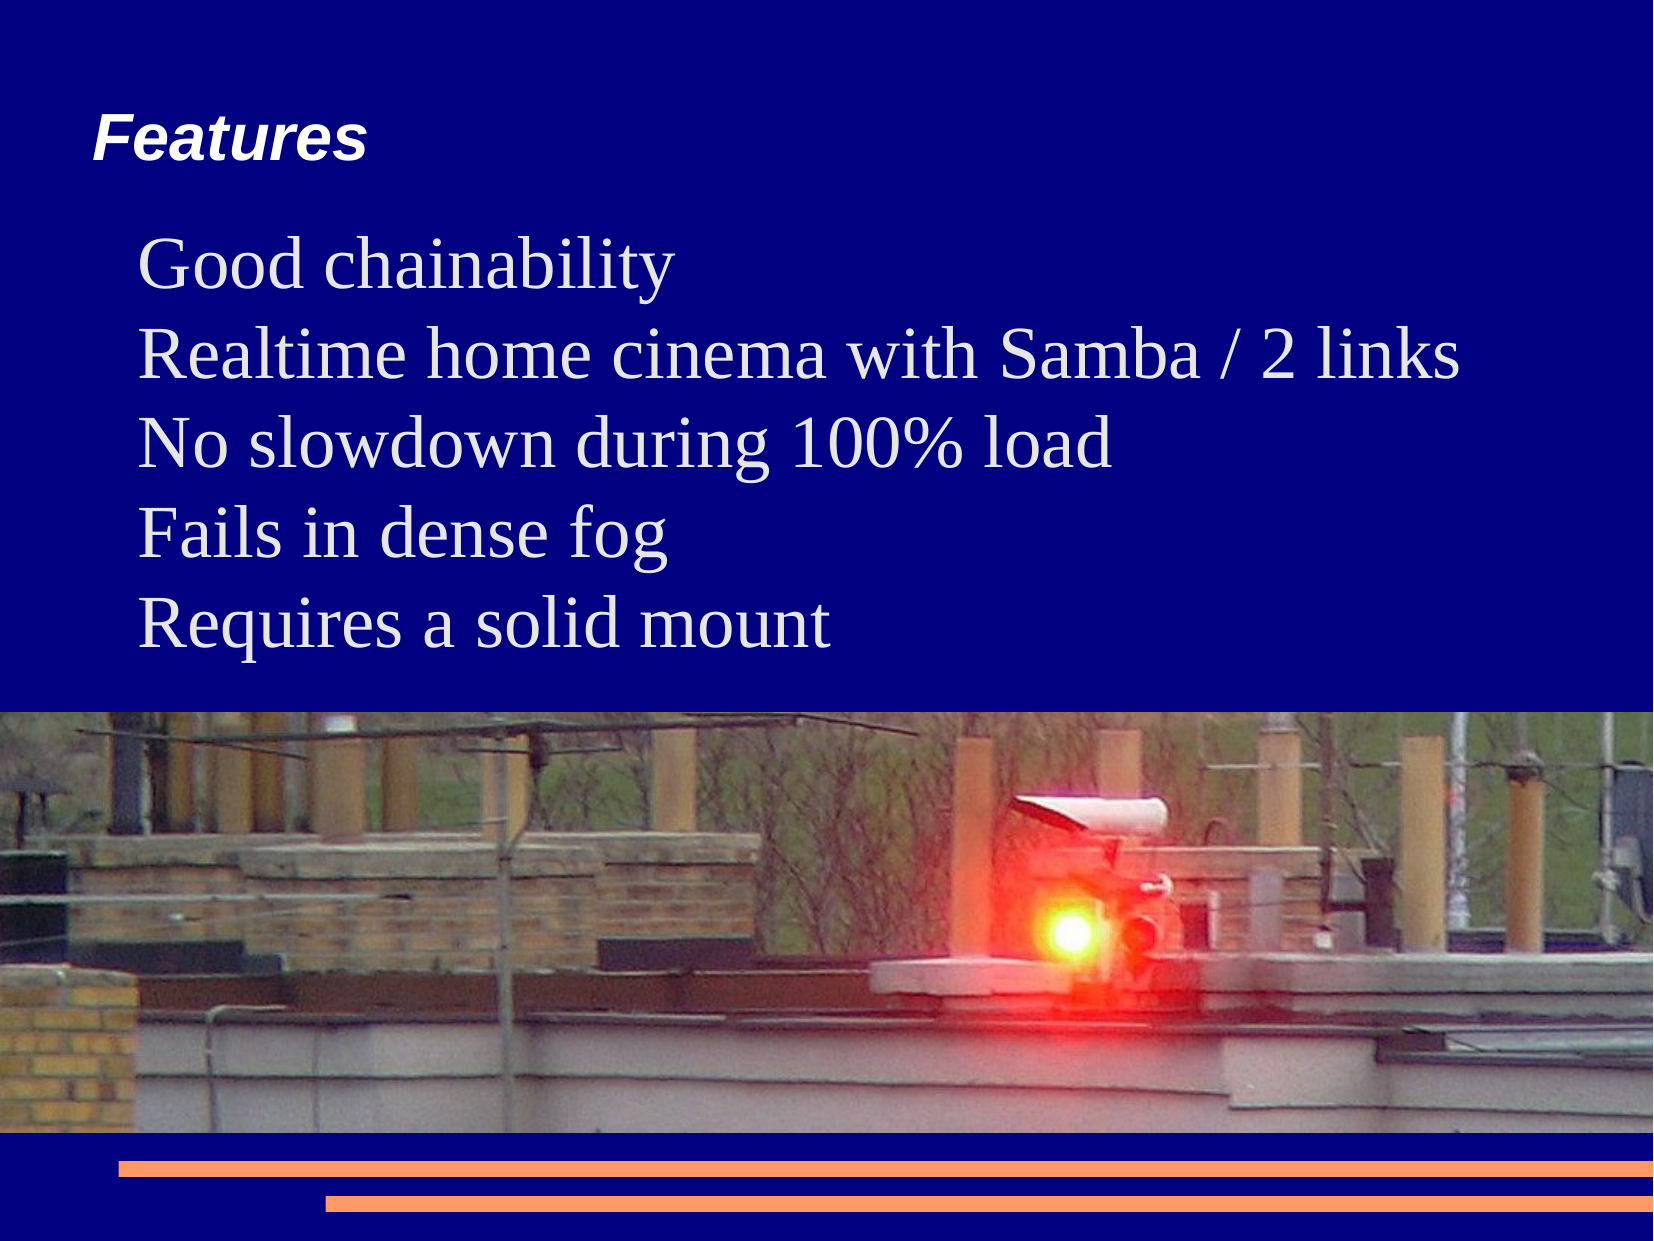

# Features
Good chainability
Realtime home cinema with Samba / 2 links
No slowdown during 100% load
Fails in dense fog
Requires a solid mount